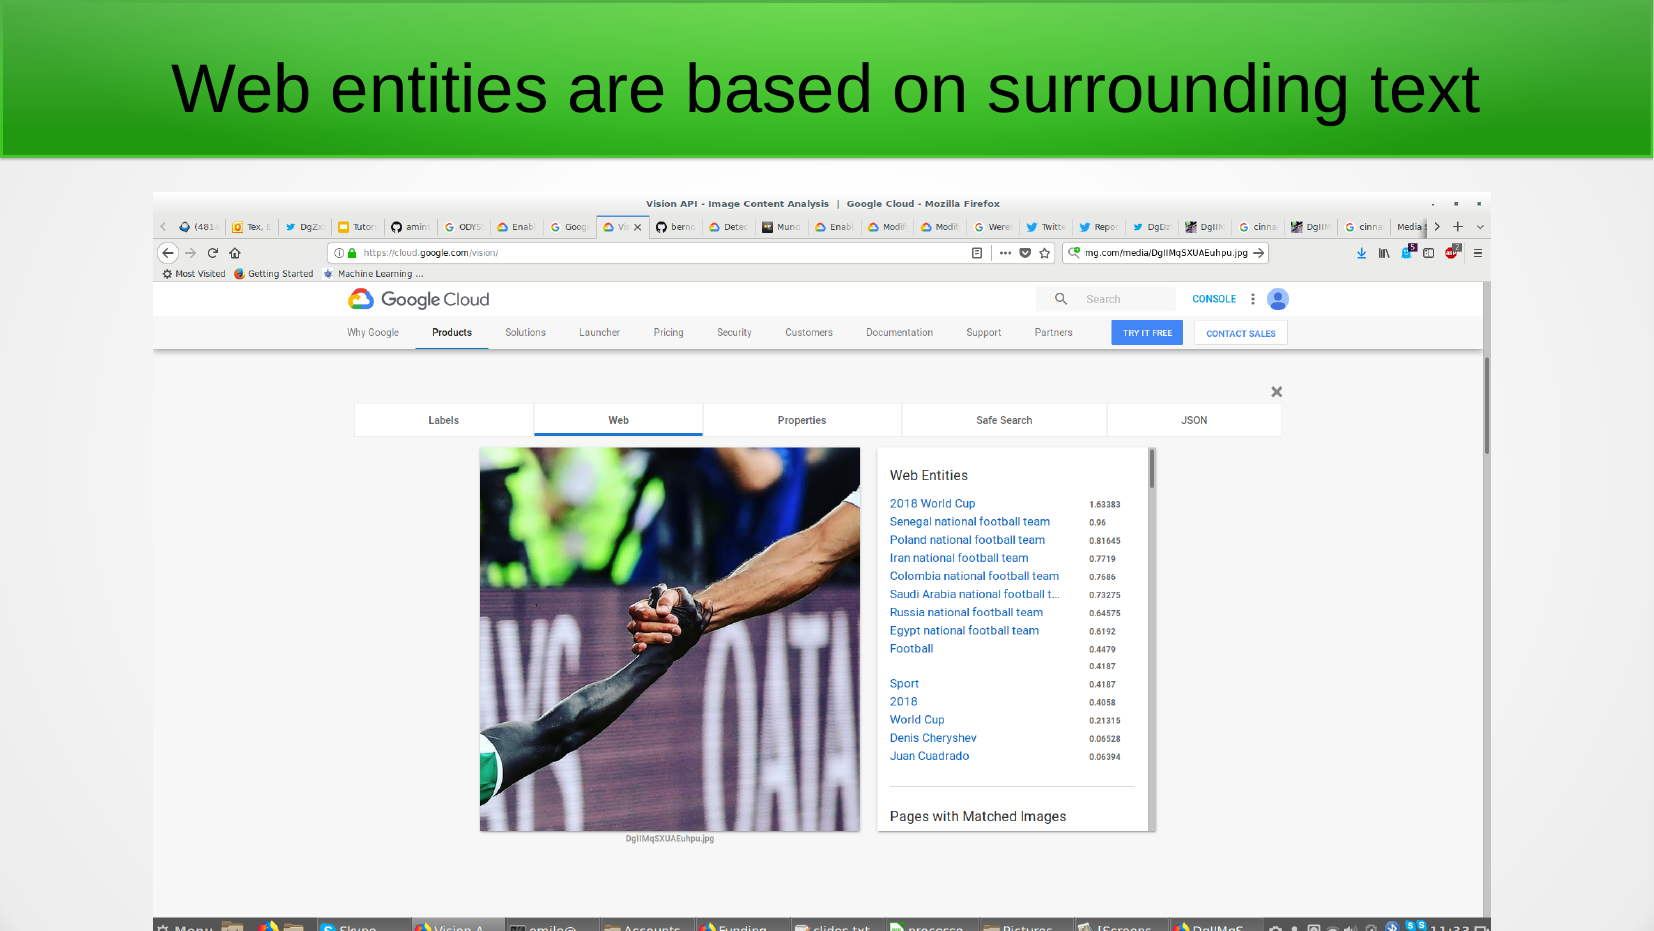

# Web entities are based on surrounding text